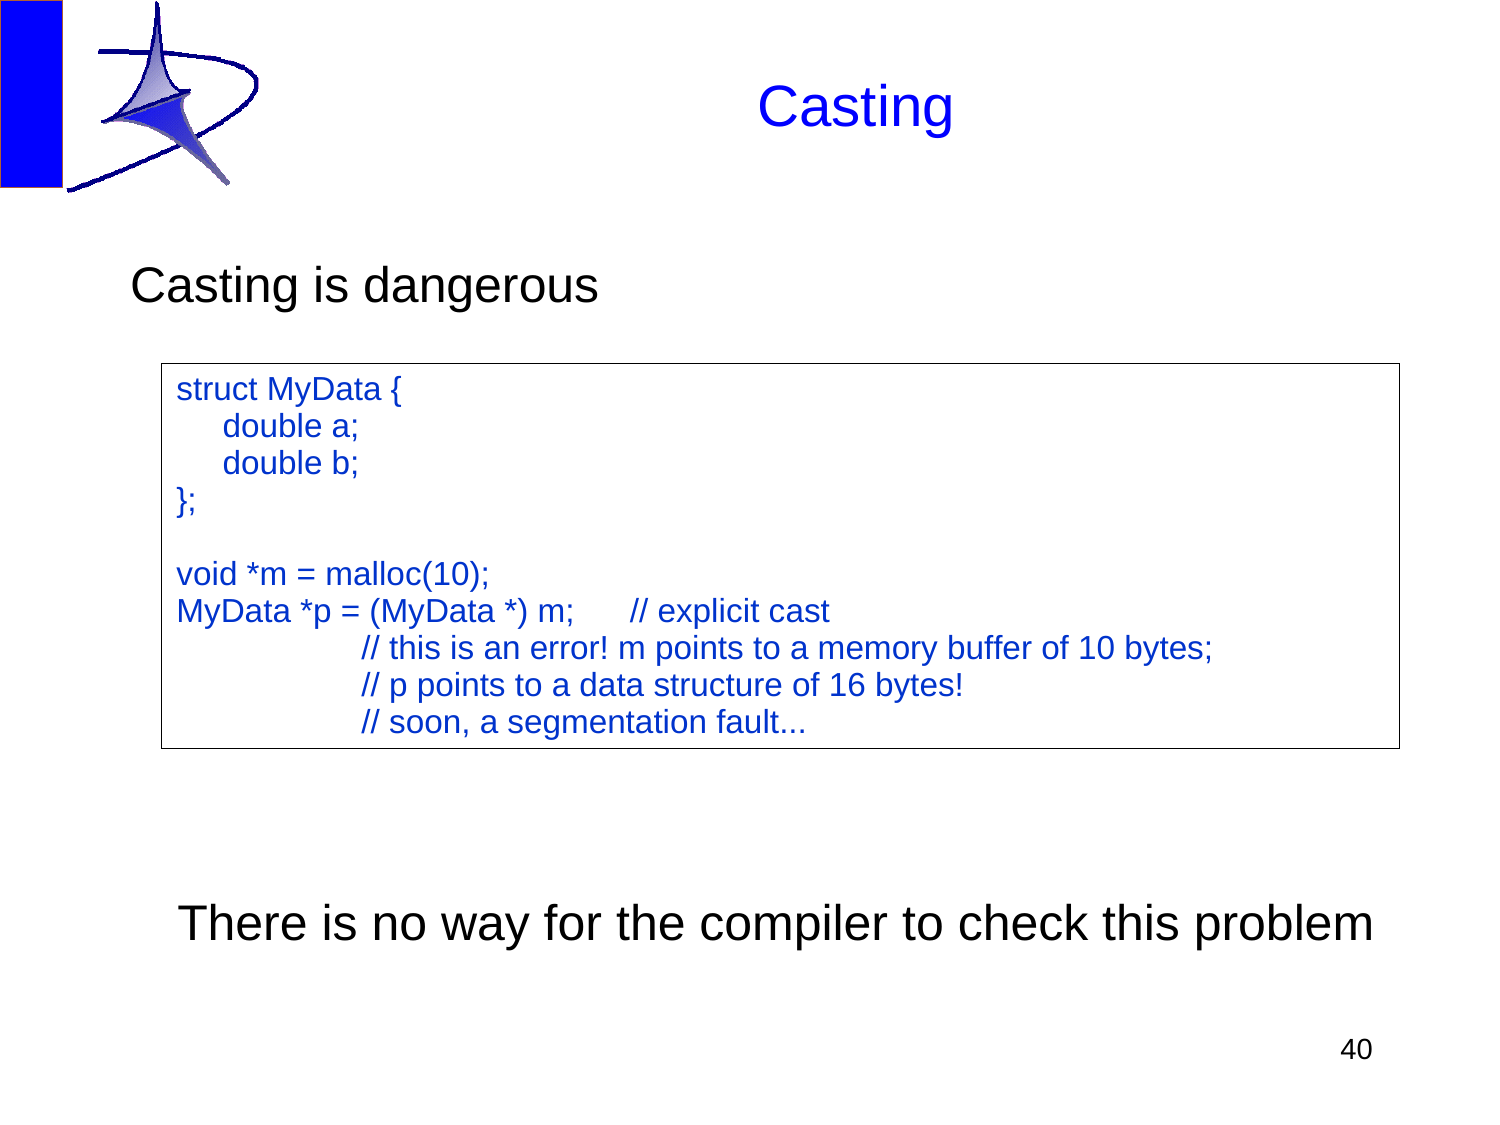

# Casting
Casting is dangerous
struct MyData {
 double a;
 double b;
};
void *m = malloc(10);
MyData *p = (MyData *) m; // explicit cast
 // this is an error! m points to a memory buffer of 10 bytes;
 // p points to a data structure of 16 bytes!
 // soon, a segmentation fault...
There is no way for the compiler to check this problem
40